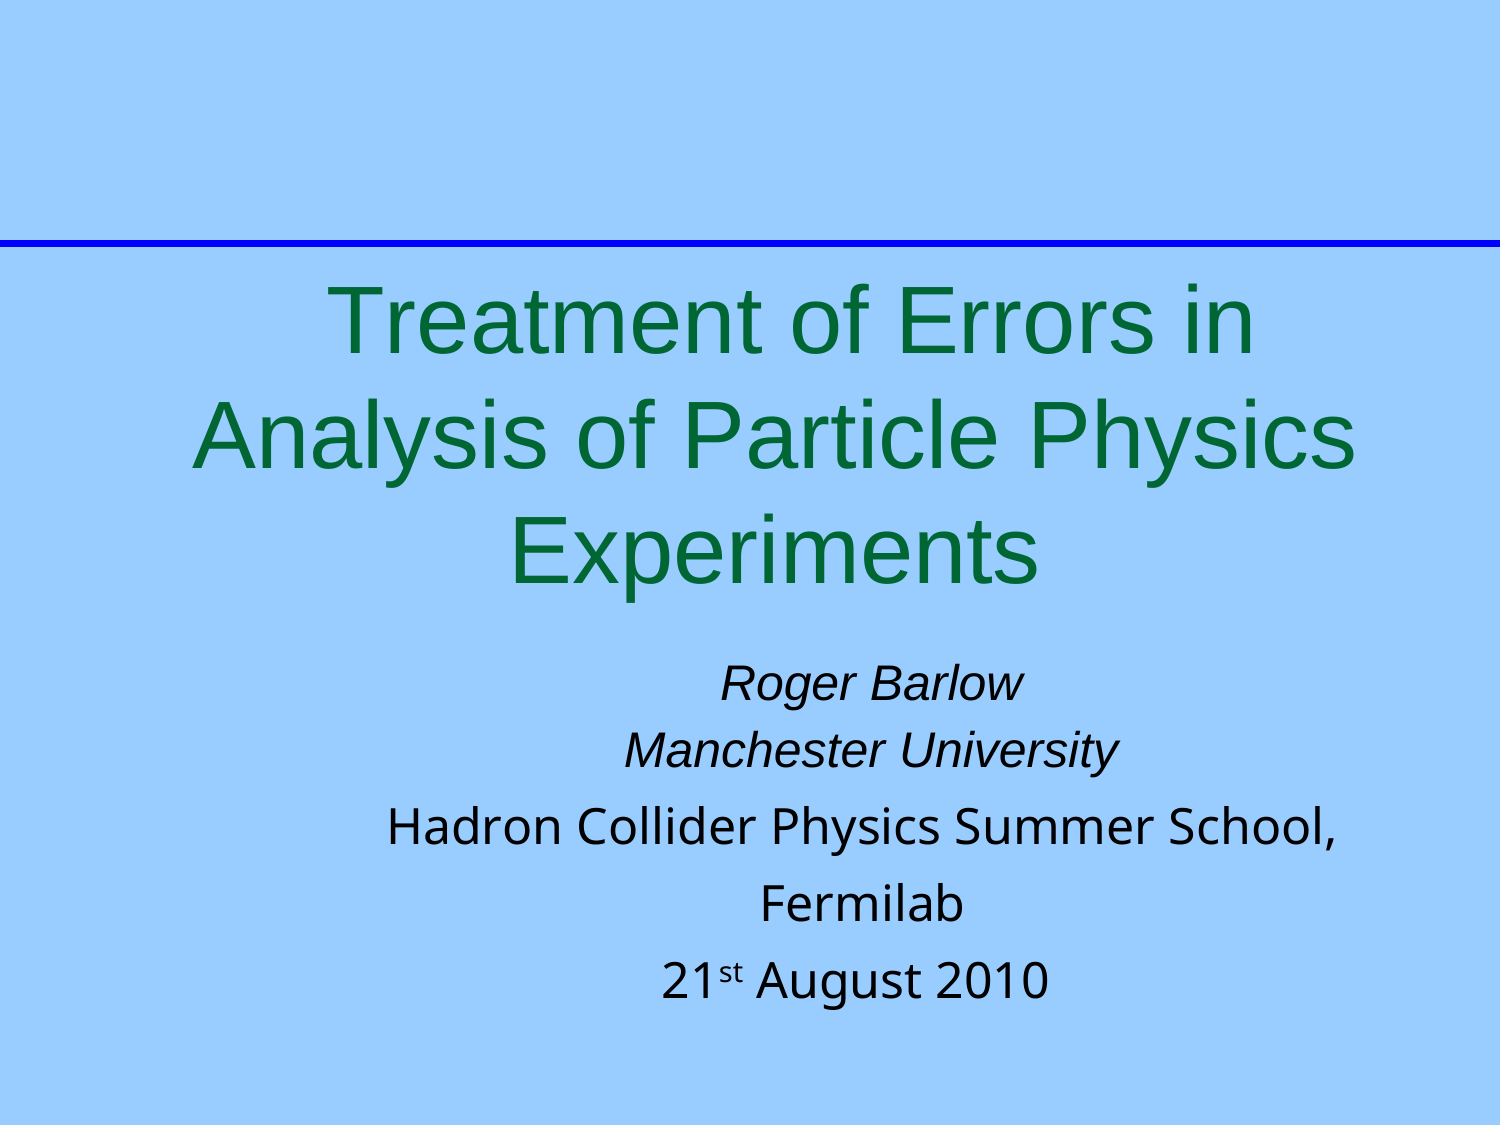

# Treatment of Errors in Analysis of Particle Physics Experiments
Roger Barlow
Manchester University
Hadron Collider Physics Summer School,
Fermilab
21st August 2010